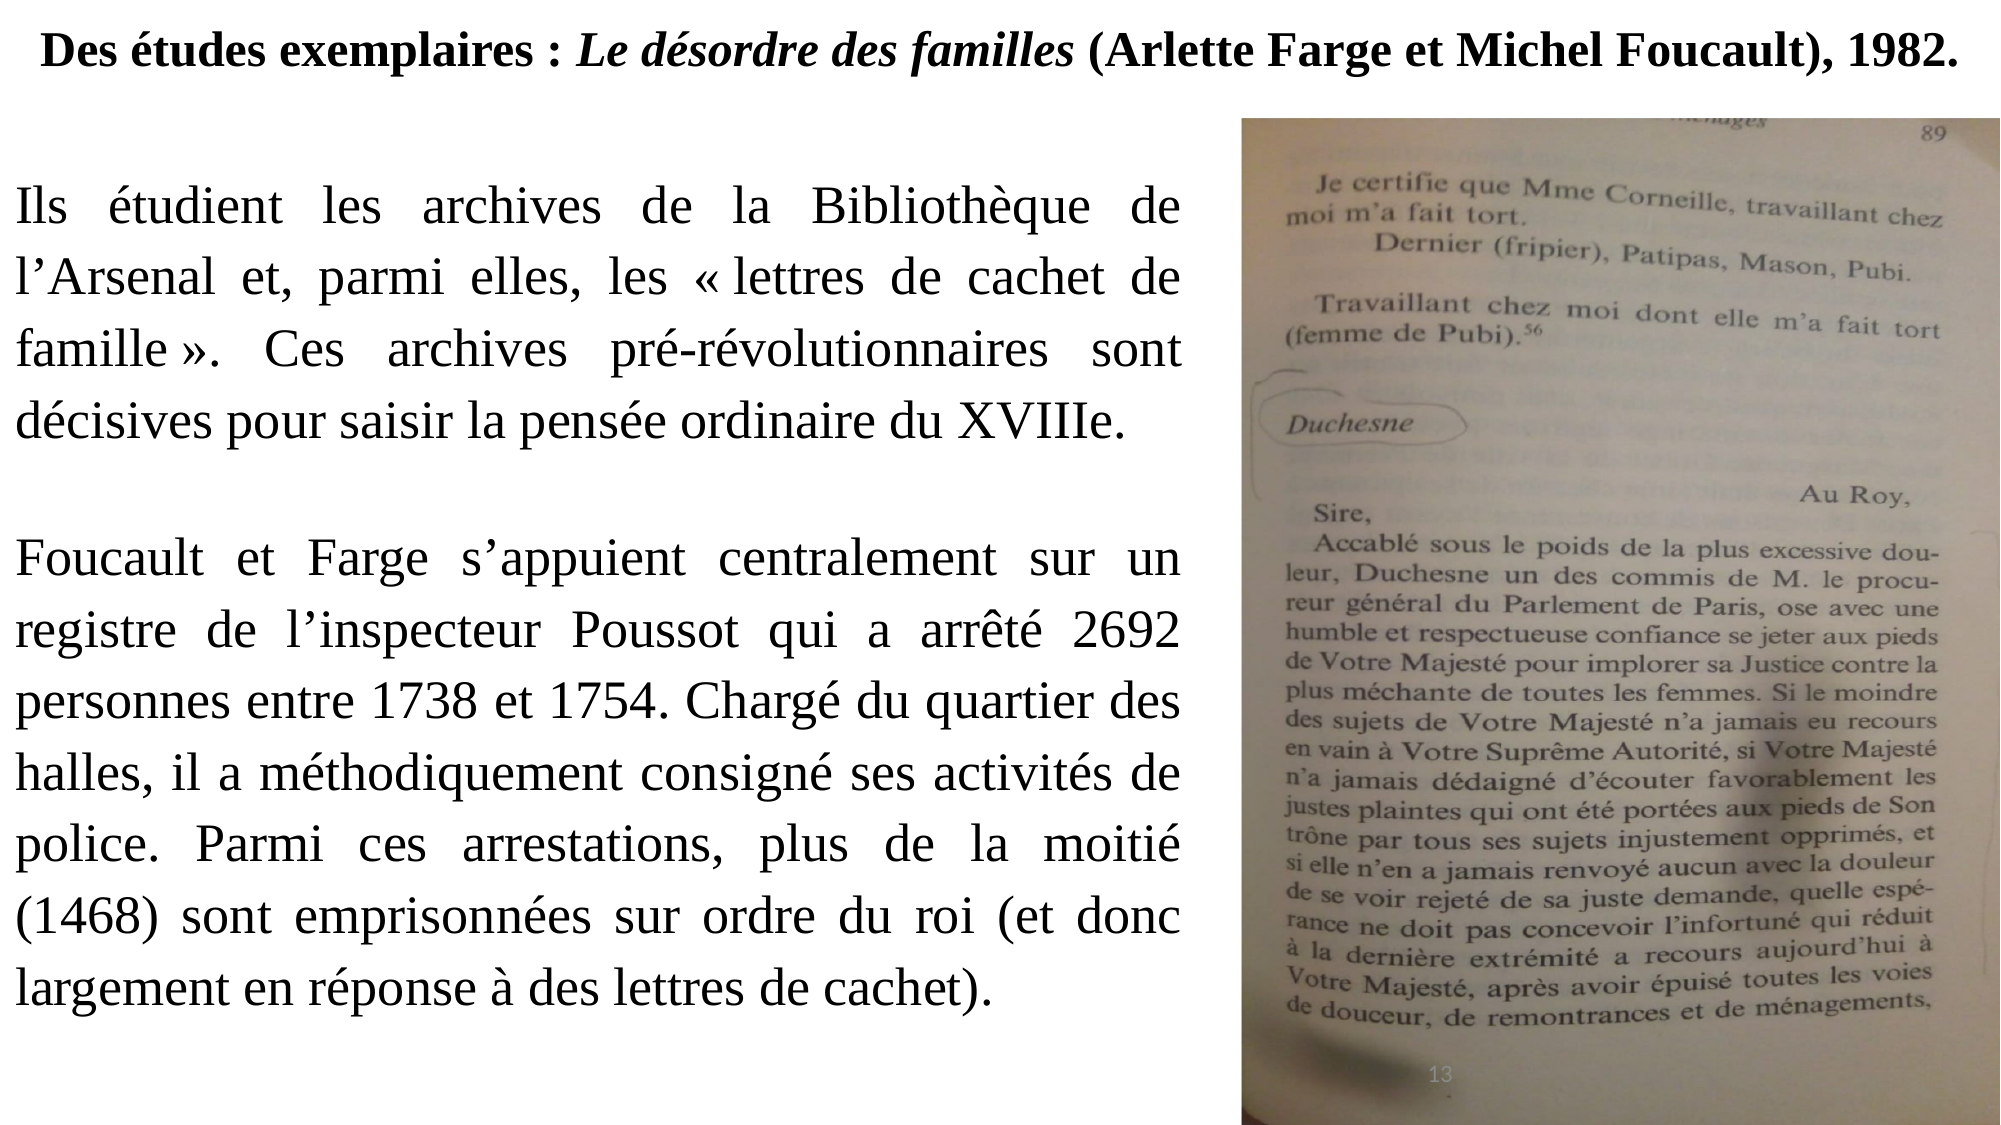

# Des études exemplaires : Le désordre des familles (Arlette Farge et Michel Foucault), 1982.
Ils étudient les archives de la Bibliothèque de l’Arsenal et, parmi elles, les « lettres de cachet de famille ». Ces archives pré-révolutionnaires sont décisives pour saisir la pensée ordinaire du XVIIIe.
Foucault et Farge s’appuient centralement sur un registre de l’inspecteur Poussot qui a arrêté 2692 personnes entre 1738 et 1754. Chargé du quartier des halles, il a méthodiquement consigné ses activités de police. Parmi ces arrestations, plus de la moitié (1468) sont emprisonnées sur ordre du roi (et donc largement en réponse à des lettres de cachet).